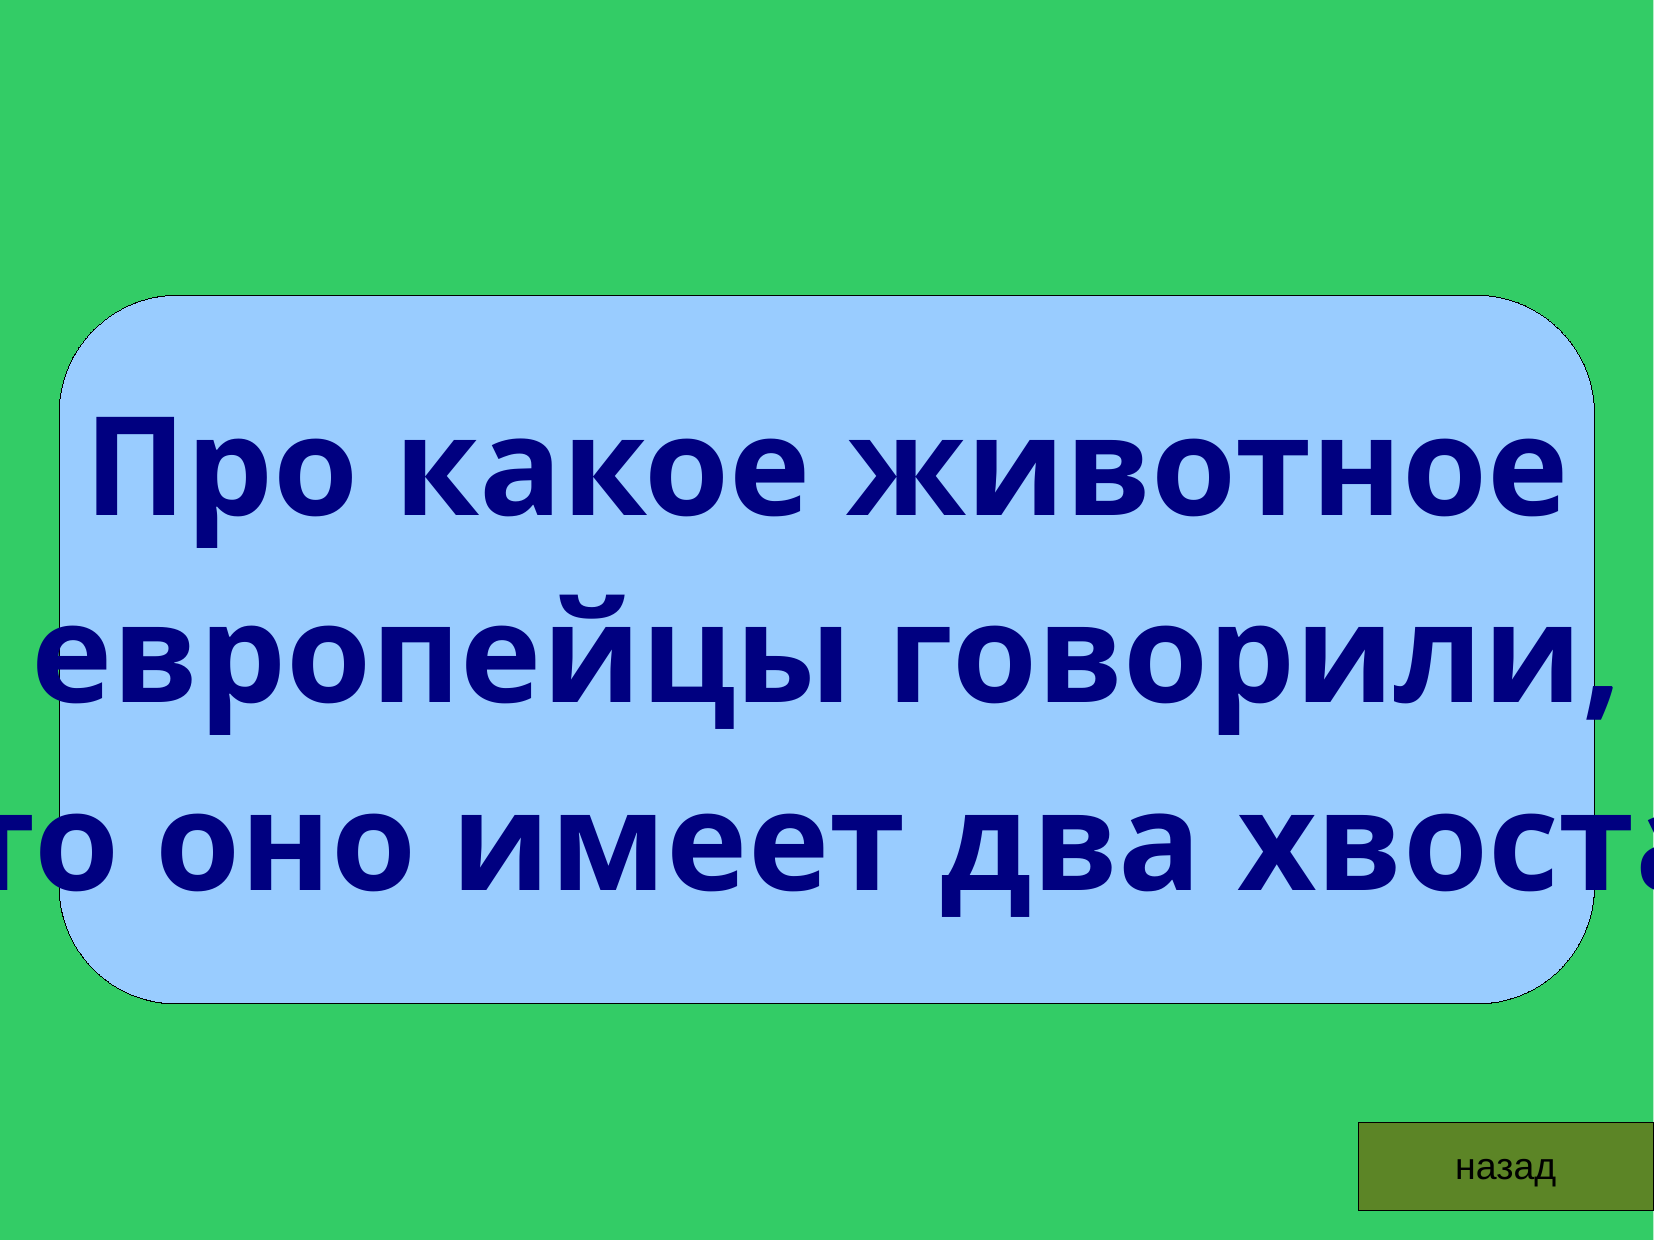

Про какое животное
 европейцы говорили,
что оно имеет два хвоста?
назад